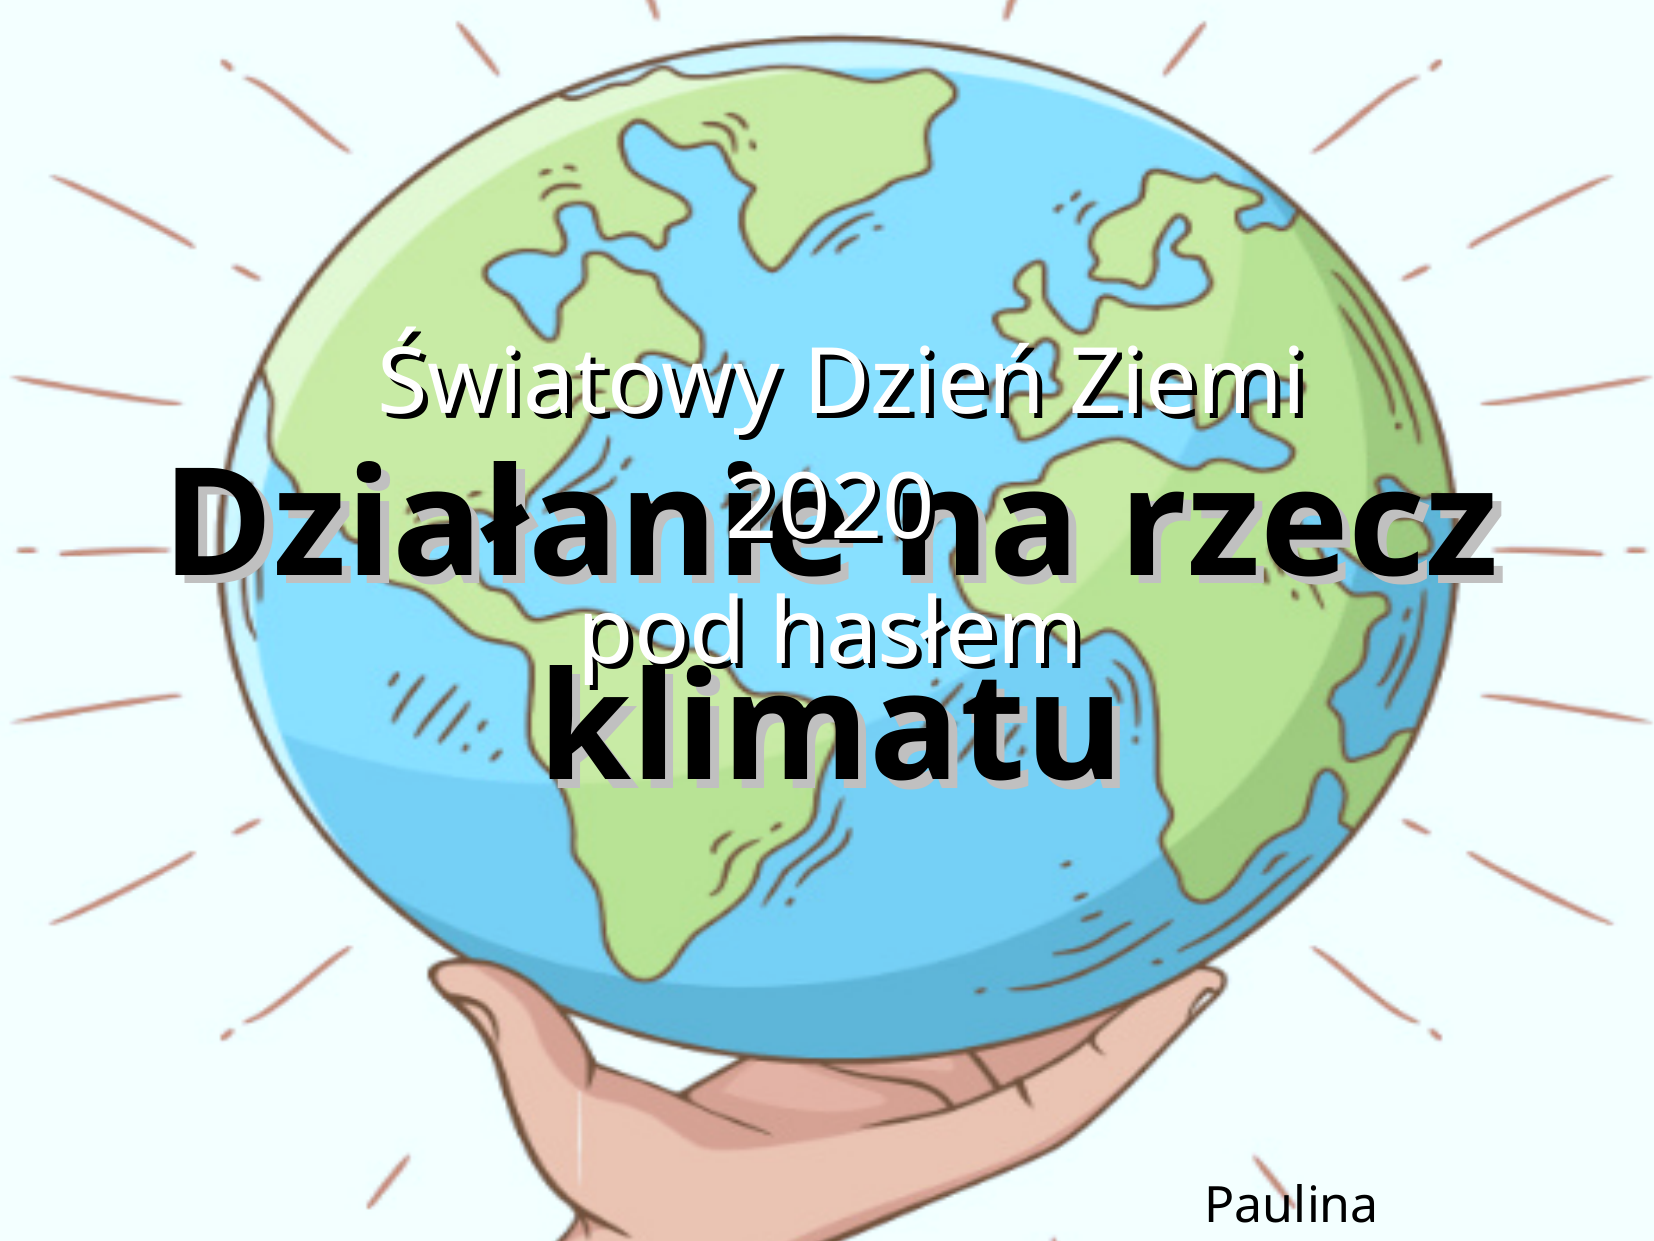

Światowy Dzień Ziemi 2020
pod hasłem
# Działanie na rzecz klimatu
Paulina Robaszkiewicz